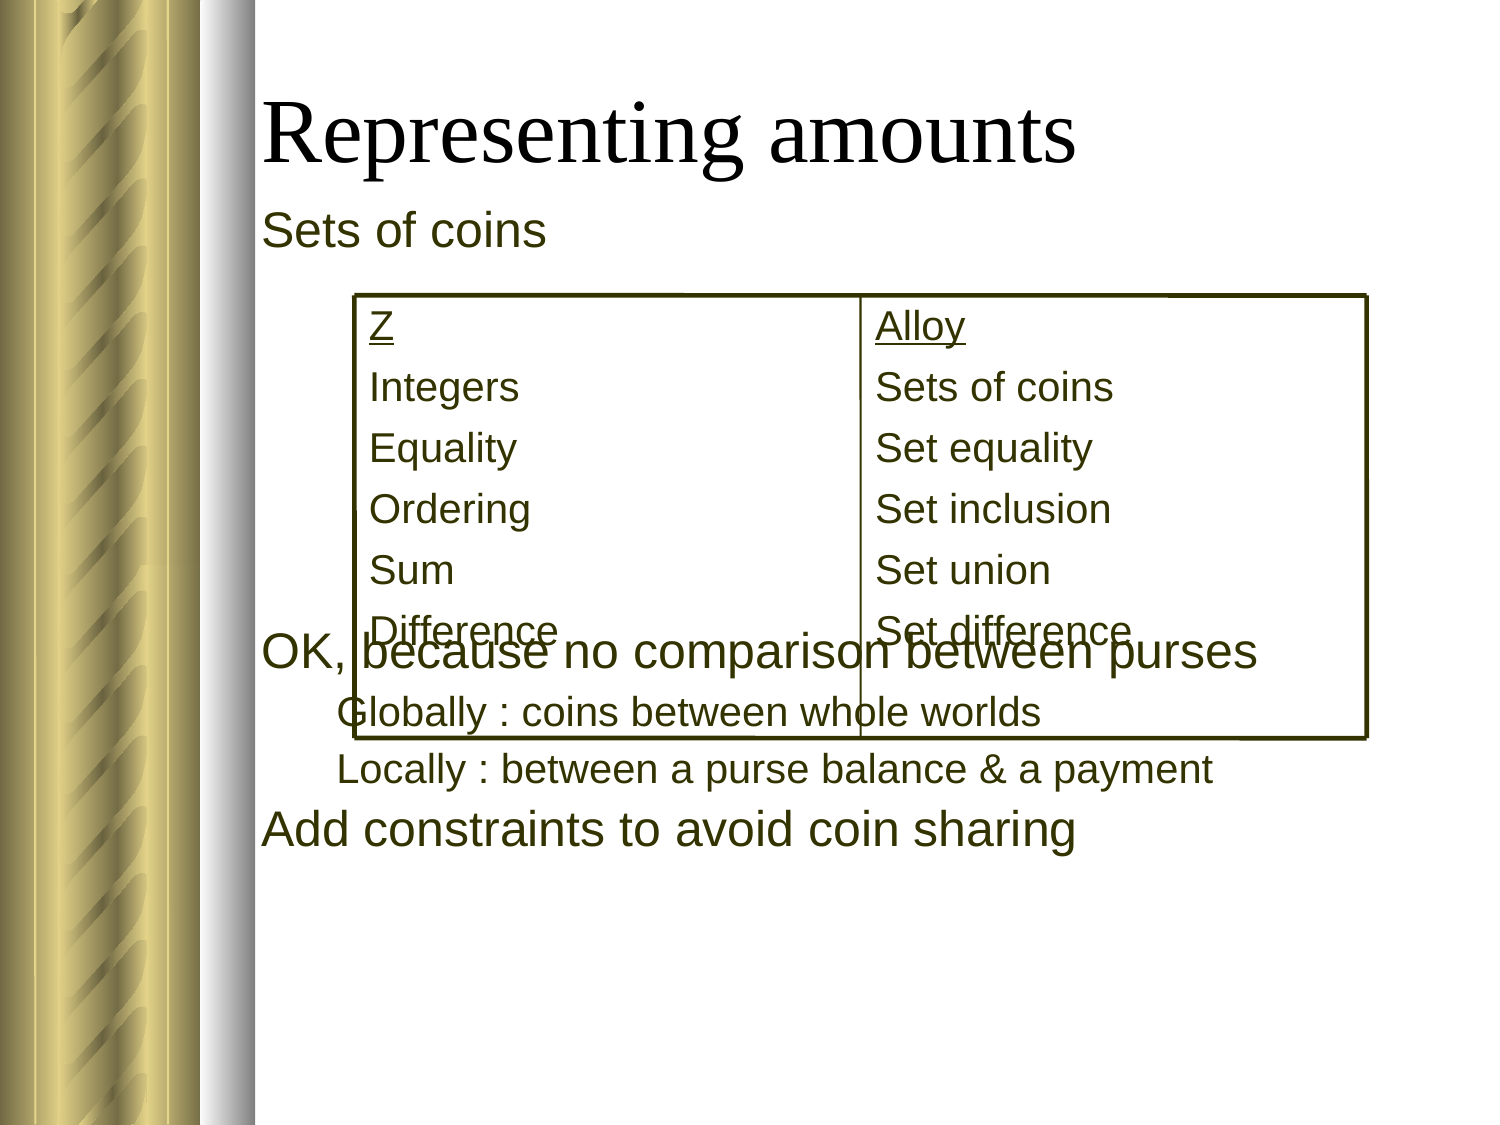

# Representing amounts
Sets of coins
OK, because no comparison between purses
Globally : coins between whole worlds
Locally : between a purse balance & a payment
Add constraints to avoid coin sharing
Z
Integers
Equality
Ordering
Sum
Difference
Alloy
Sets of coins
Set equality
Set inclusion
Set union
Set difference